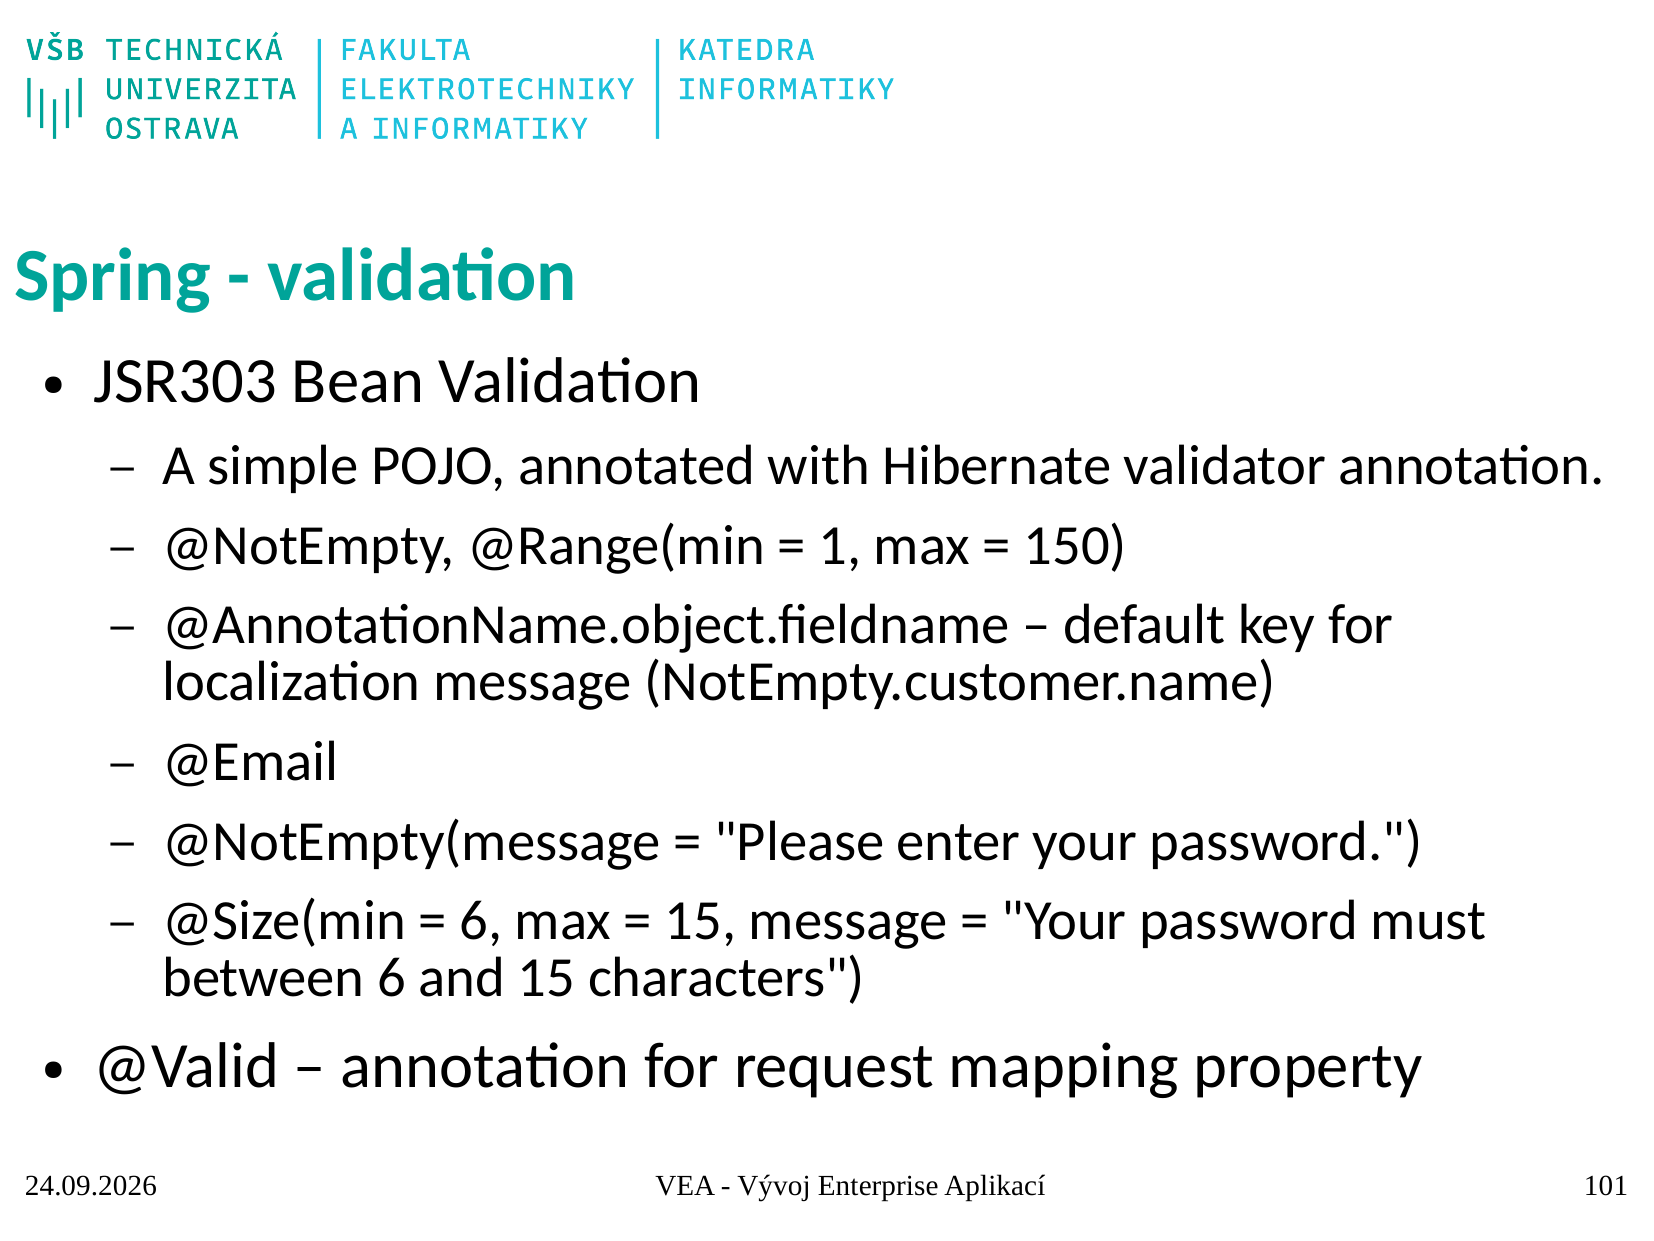

Spring - validation
# JSR303 Bean Validation
A simple POJO, annotated with Hibernate validator annotation.
@NotEmpty, @Range(min = 1, max = 150)
@AnnotationName.object.fieldname – default key for localization message (NotEmpty.customer.name)
@Email
@NotEmpty(message = "Please enter your password.")
@Size(min = 6, max = 15, message = "Your password must between 6 and 15 characters")
@Valid – annotation for request mapping property
VEA - Vývoj Enterprise Aplikací
101